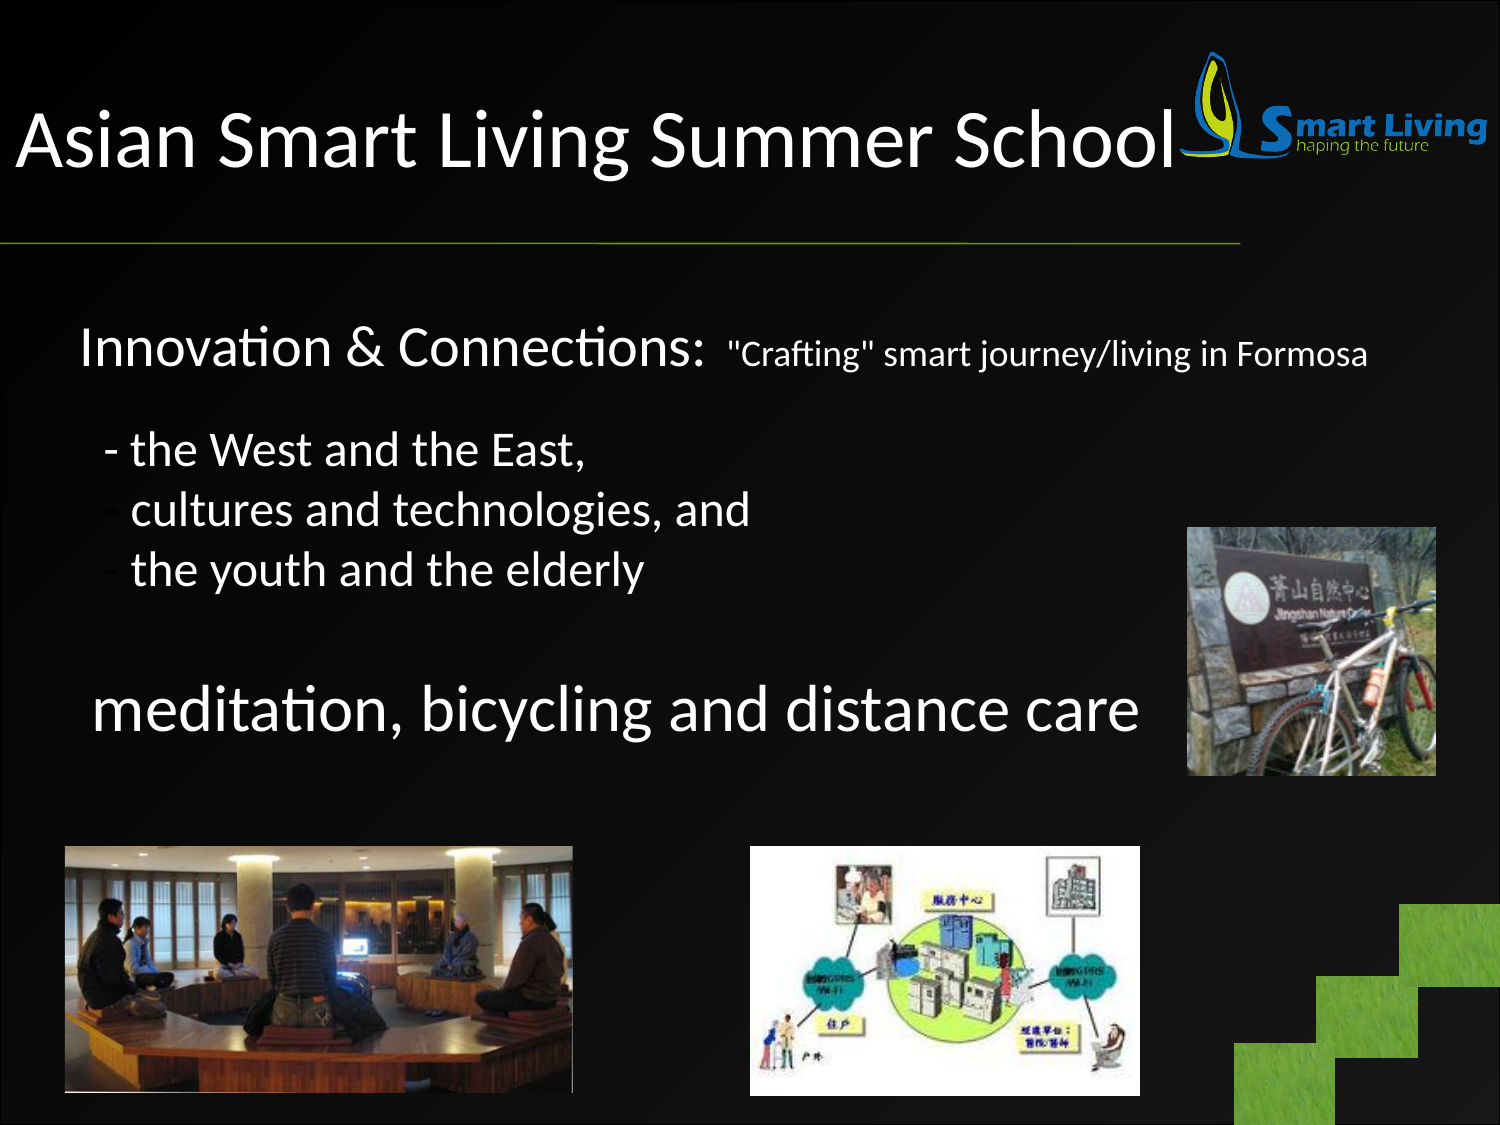

Asian Smart Living Summer School
Innovation & Connections: "Crafting" smart journey/living in Formosa
- the West and the East,
 cultures and technologies, and
 the youth and the elderly
meditation, bicycling and distance care